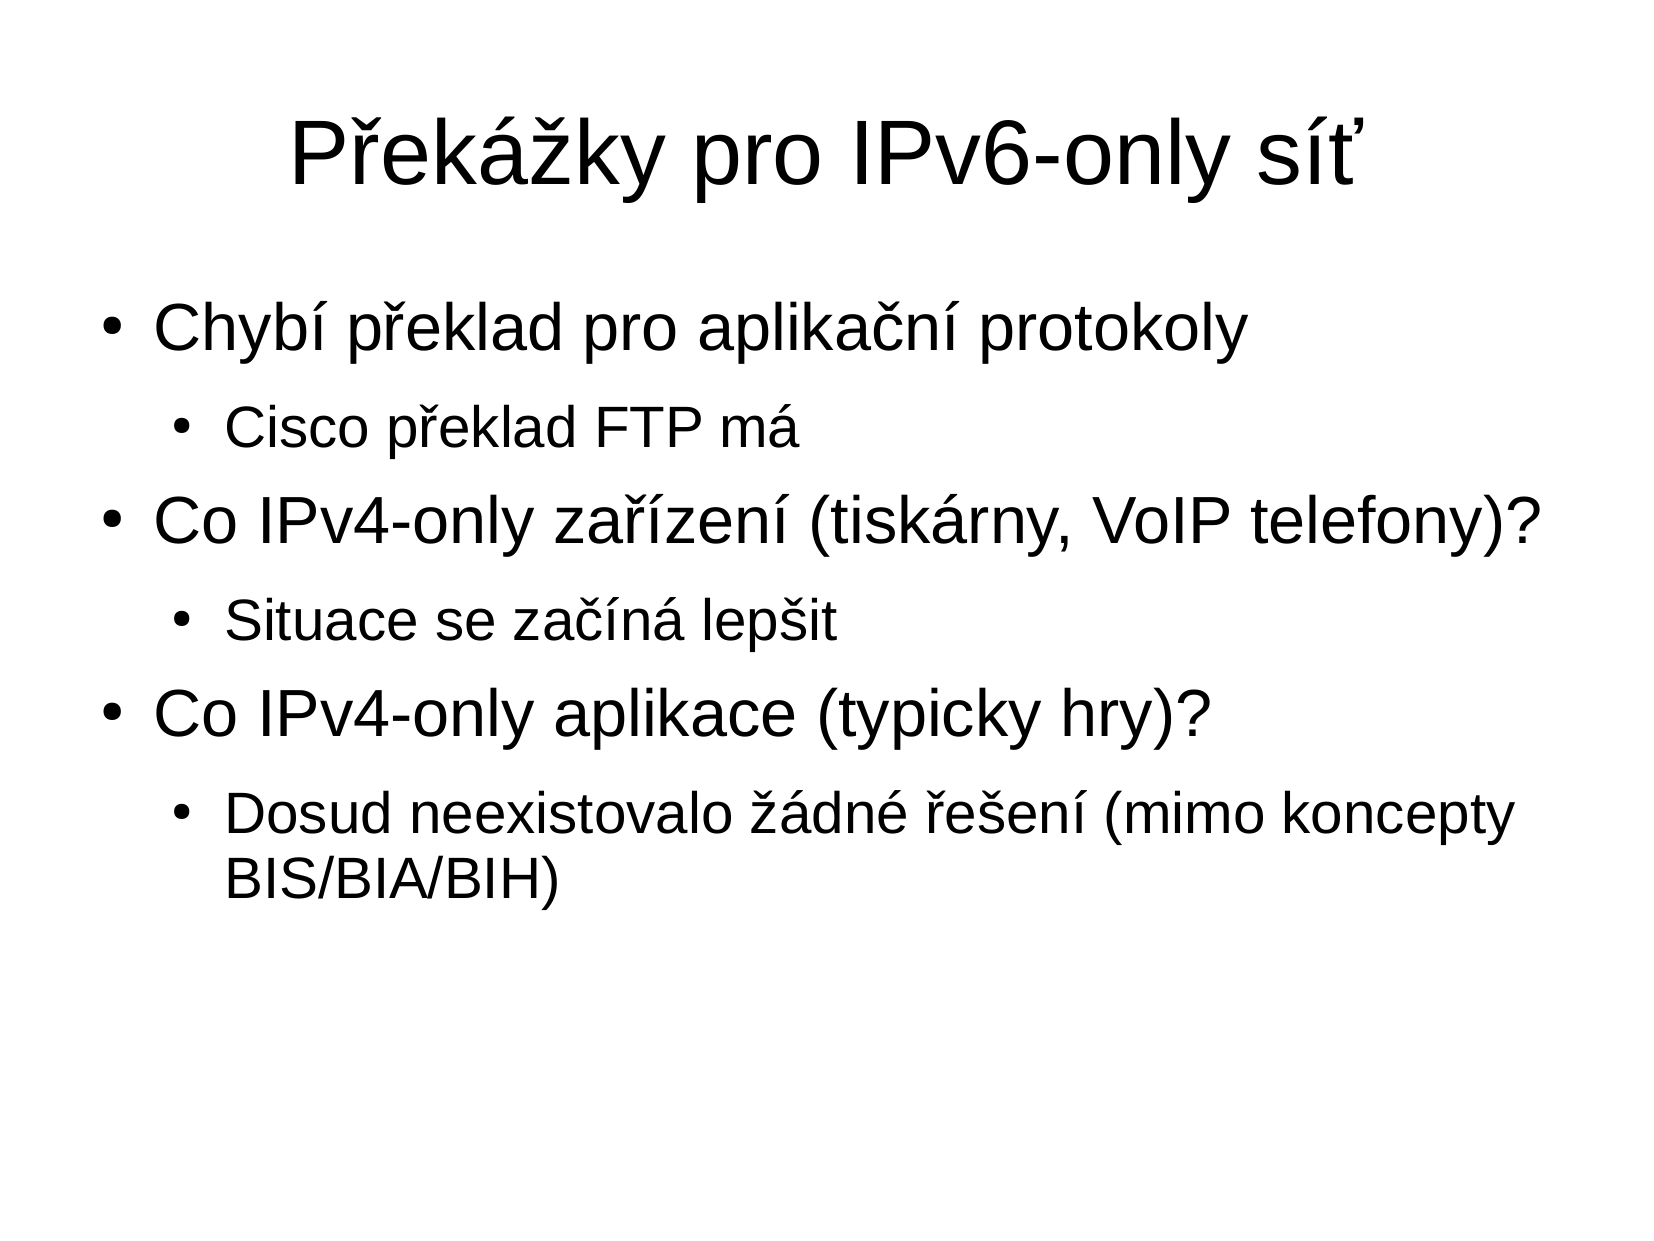

# Překážky pro IPv6-only síť
Chybí překlad pro aplikační protokoly
Cisco překlad FTP má
Co IPv4-only zařízení (tiskárny, VoIP telefony)?
Situace se začíná lepšit
Co IPv4-only aplikace (typicky hry)?
Dosud neexistovalo žádné řešení (mimo koncepty BIS/BIA/BIH)